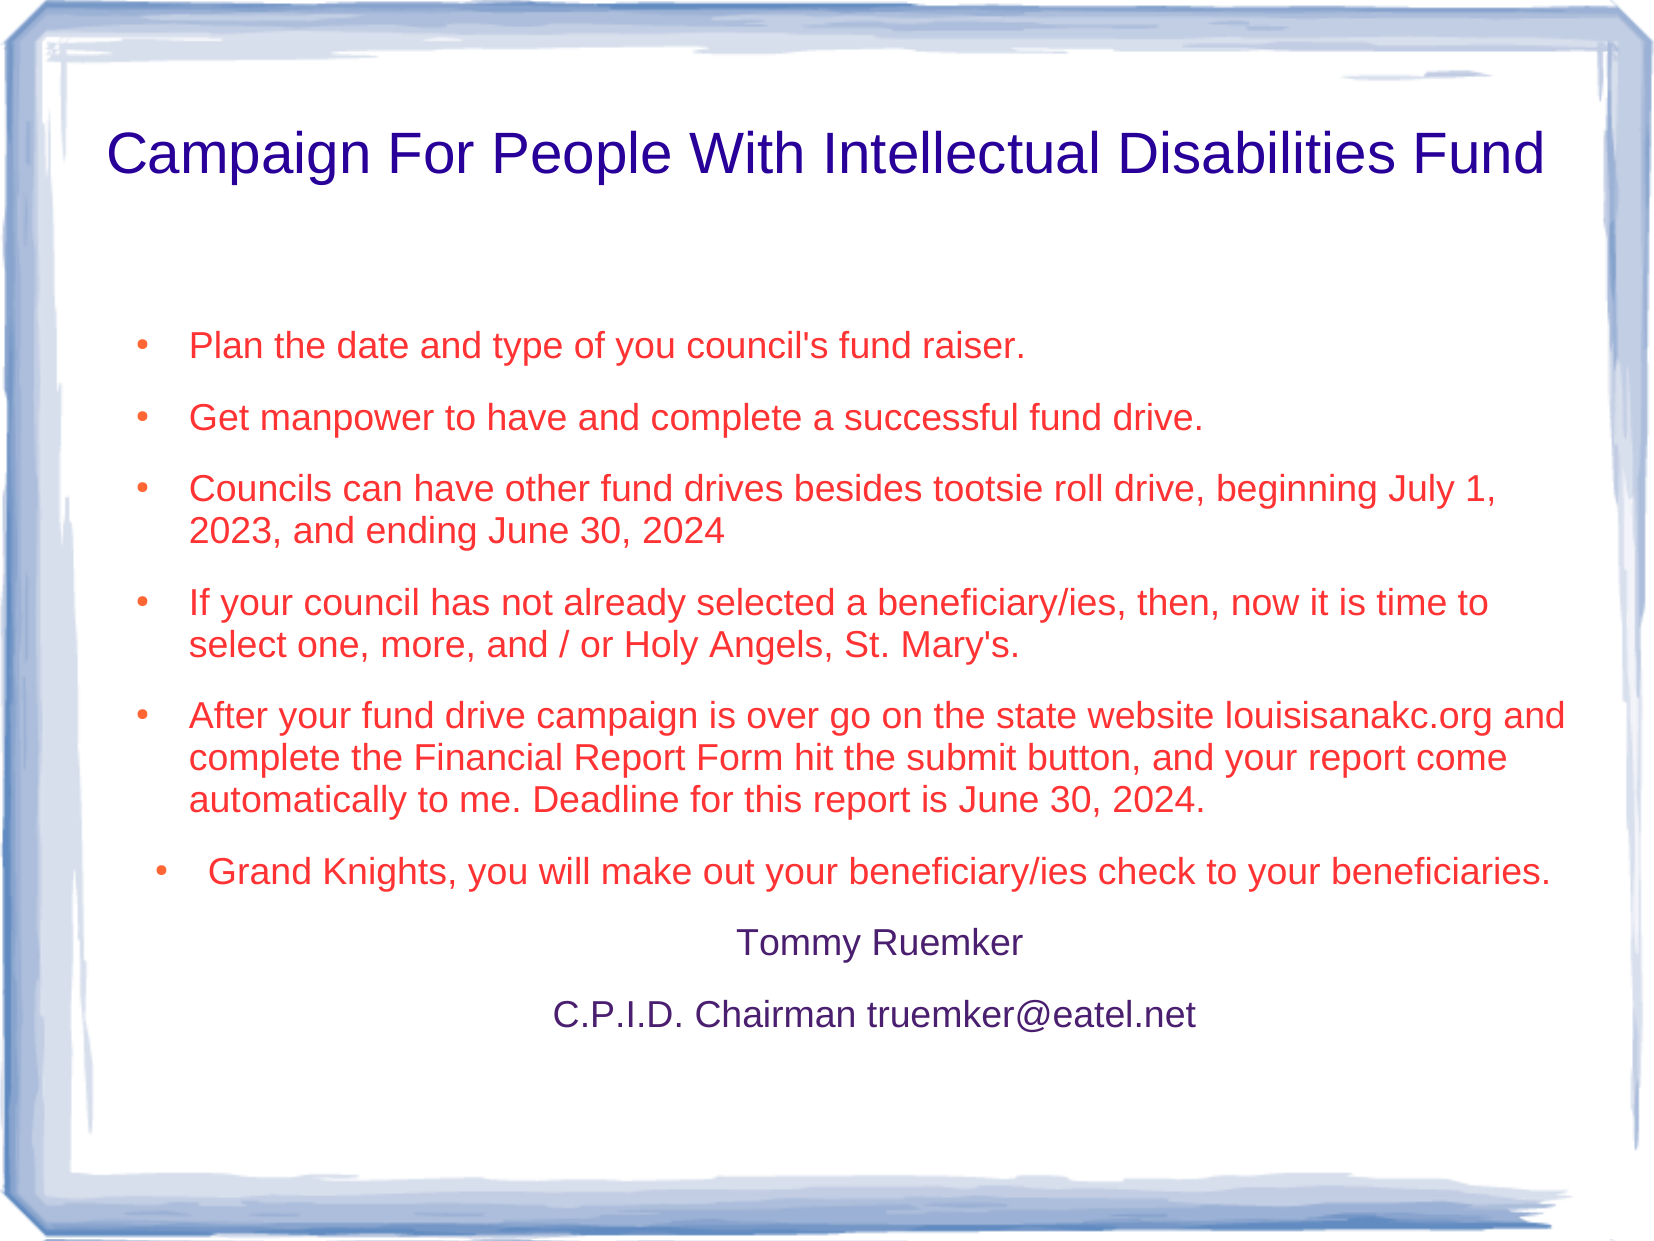

# Campaign For People With Intellectual Disabilities Fund
Plan the date and type of you council's fund raiser.
Get manpower to have and complete a successful fund drive.
Councils can have other fund drives besides tootsie roll drive, beginning July 1, 2023, and ending June 30, 2024
If your council has not already selected a beneficiary/ies, then, now it is time to select one, more, and / or Holy Angels, St. Mary's.
After your fund drive campaign is over go on the state website louisisanakc.org and complete the Financial Report Form hit the submit button, and your report come automatically to me. Deadline for this report is June 30, 2024.
Grand Knights, you will make out your beneficiary/ies check to your beneficiaries.
Tommy Ruemker
C.P.I.D. Chairman truemker@eatel.net